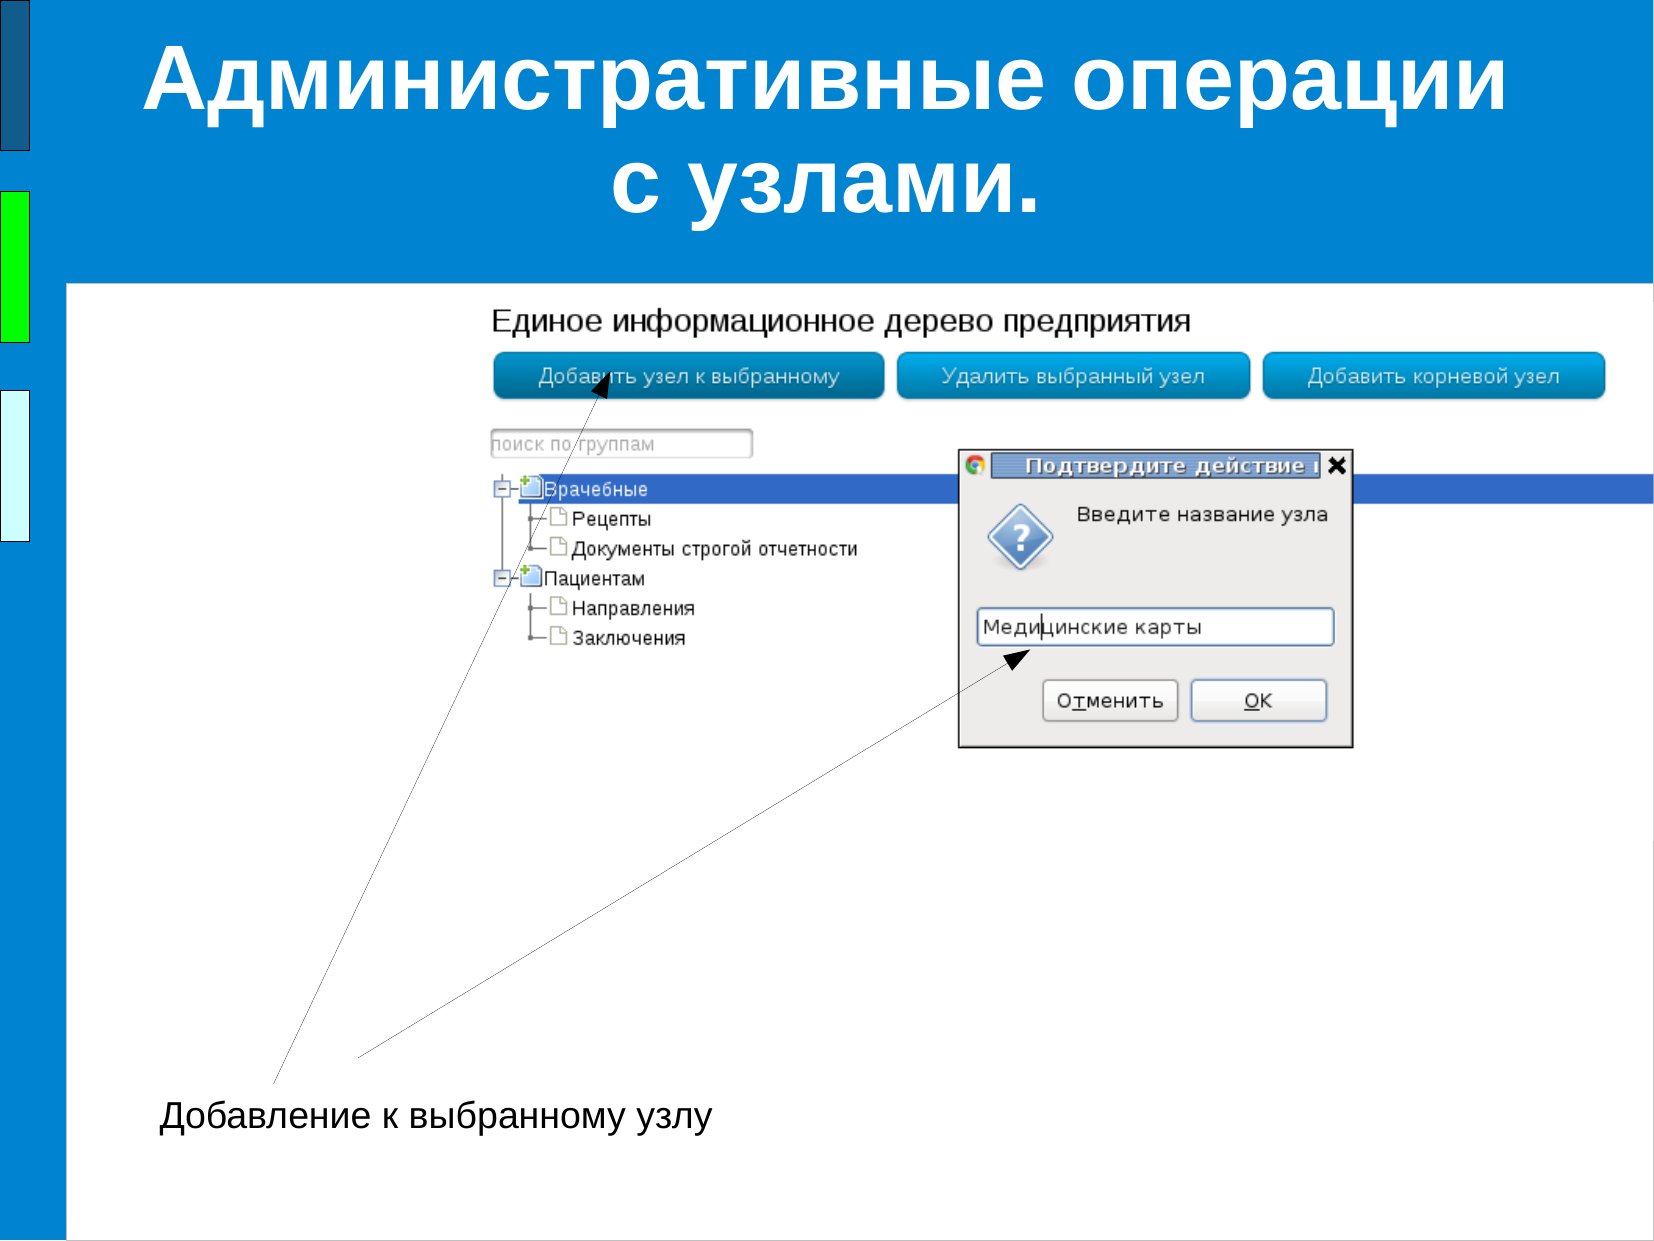

# Административные операции с узлами.
Добавление к выбранному узлу
ООО "Альфа-Интегрум", 2013г.